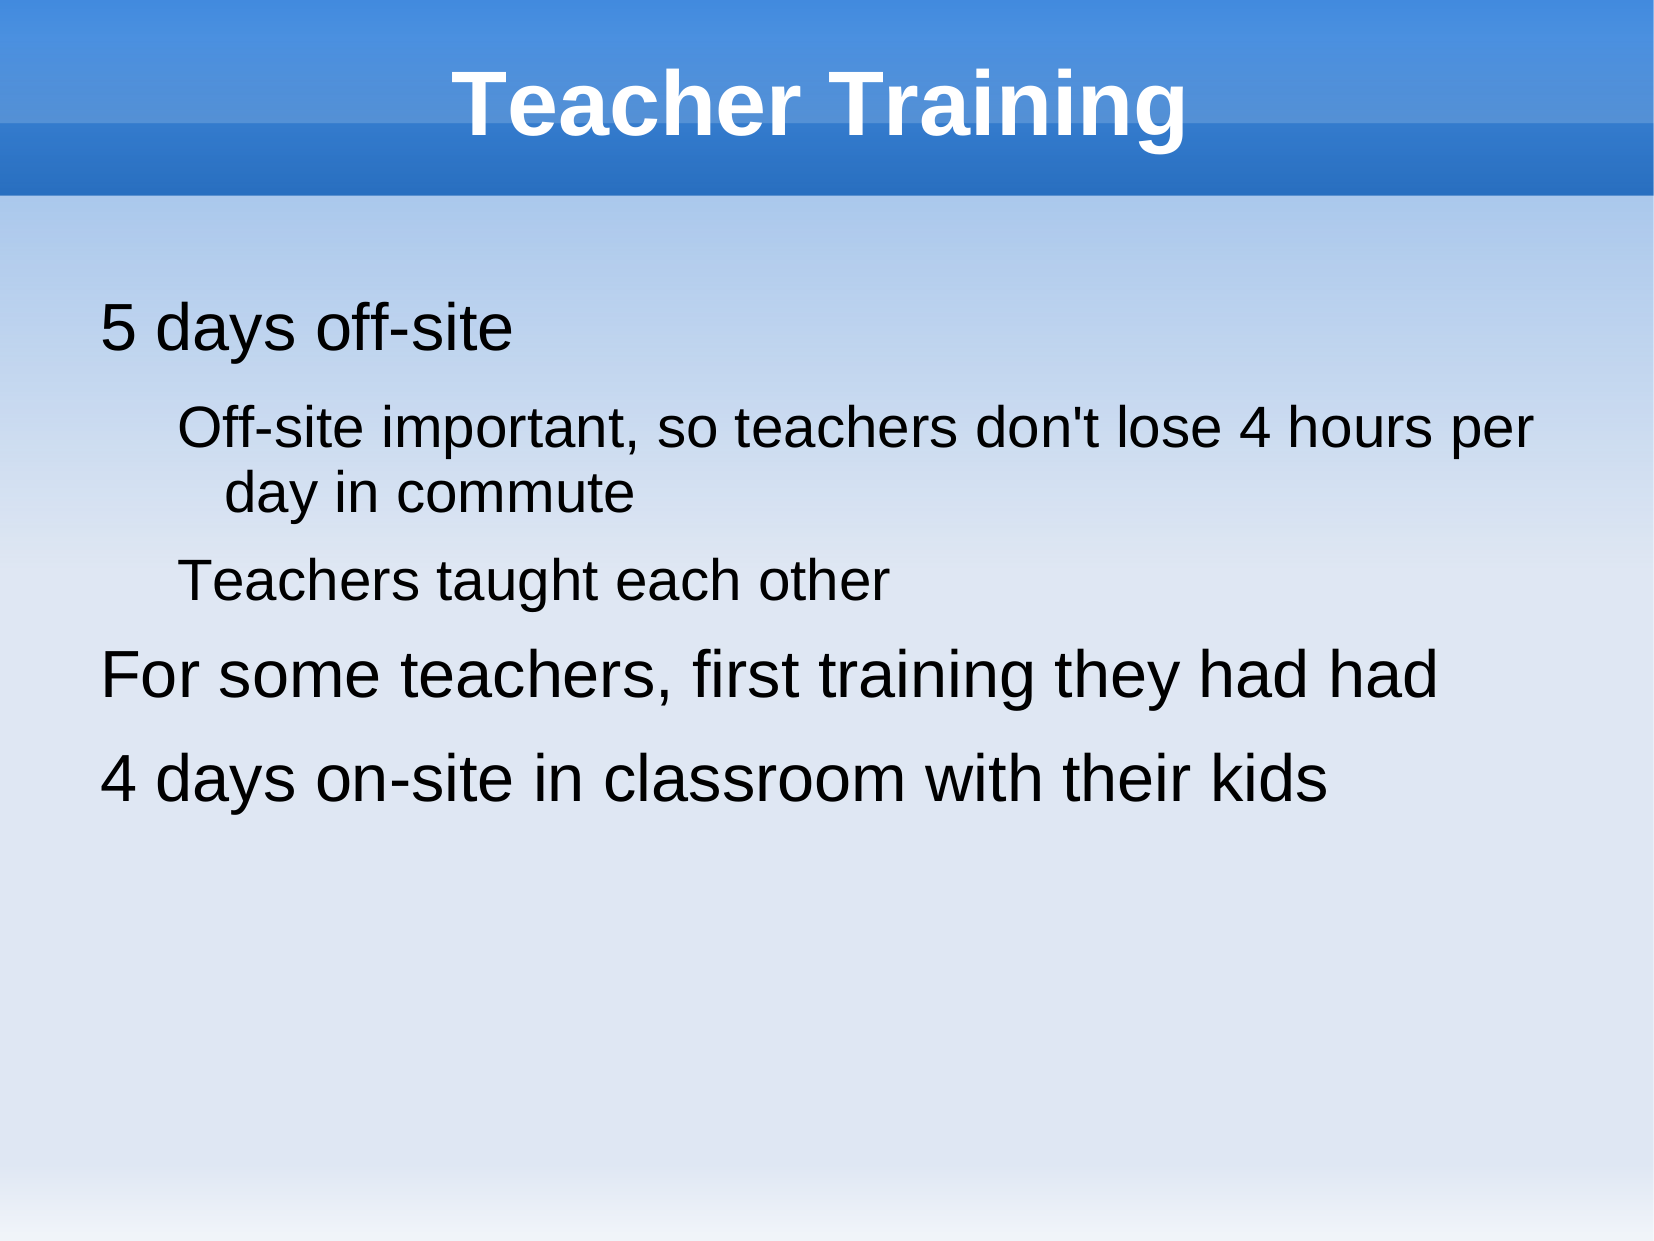

# Teacher Training
5 days off-site
Off-site important, so teachers don't lose 4 hours per day in commute
Teachers taught each other
For some teachers, first training they had had
4 days on-site in classroom with their kids